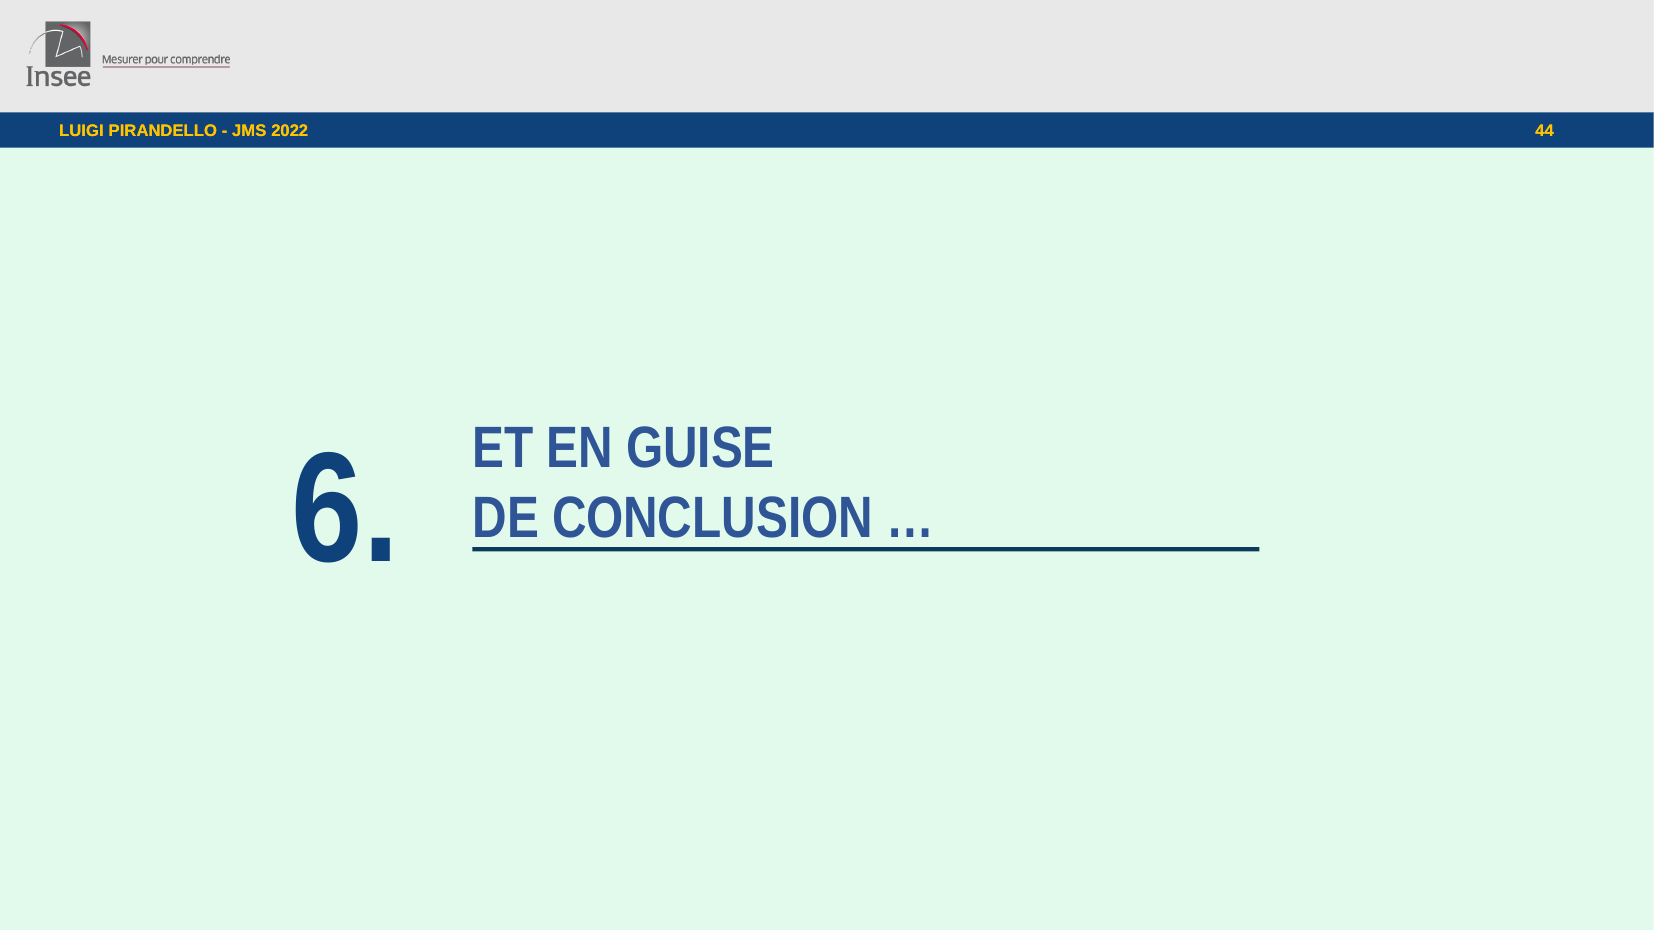

LUIGI PIRANDELLO - JMS 2022
LUIGI PIRANDELLO - JMS 2022
44
6.
# ET EN GUISE DE CONCLUSION …